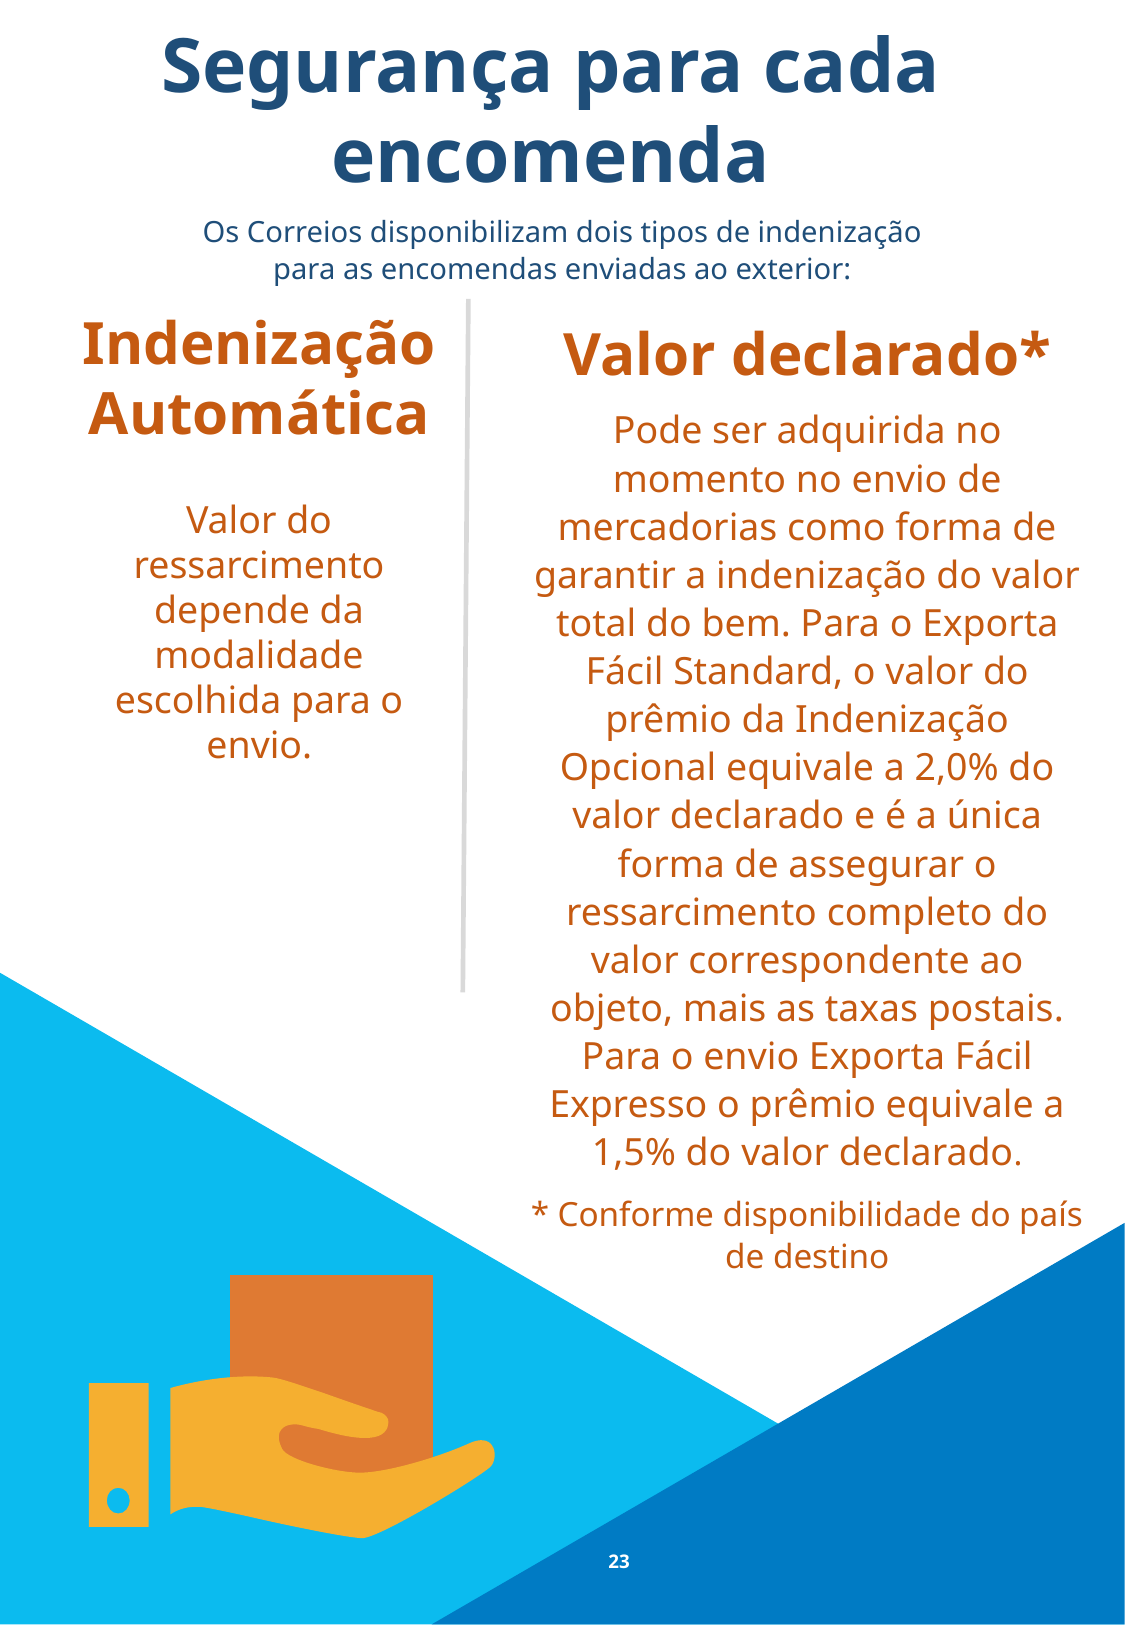

Segurança para cada encomenda
Os Correios disponibilizam dois tipos de indenização para as encomendas enviadas ao exterior:
Indenização Automática
Valor do ressarcimento depende da modalidade escolhida para o envio.
Valor declarado*
Pode ser adquirida no momento no envio de mercadorias como forma de garantir a indenização do valor total do bem. Para o Exporta Fácil Standard, o valor do prêmio da Indenização Opcional equivale a 2,0% do valor declarado e é a única forma de assegurar o ressarcimento completo do valor correspondente ao objeto, mais as taxas postais. Para o envio Exporta Fácil Expresso o prêmio equivale a 1,5% do valor declarado.
* Conforme disponibilidade do país de destino